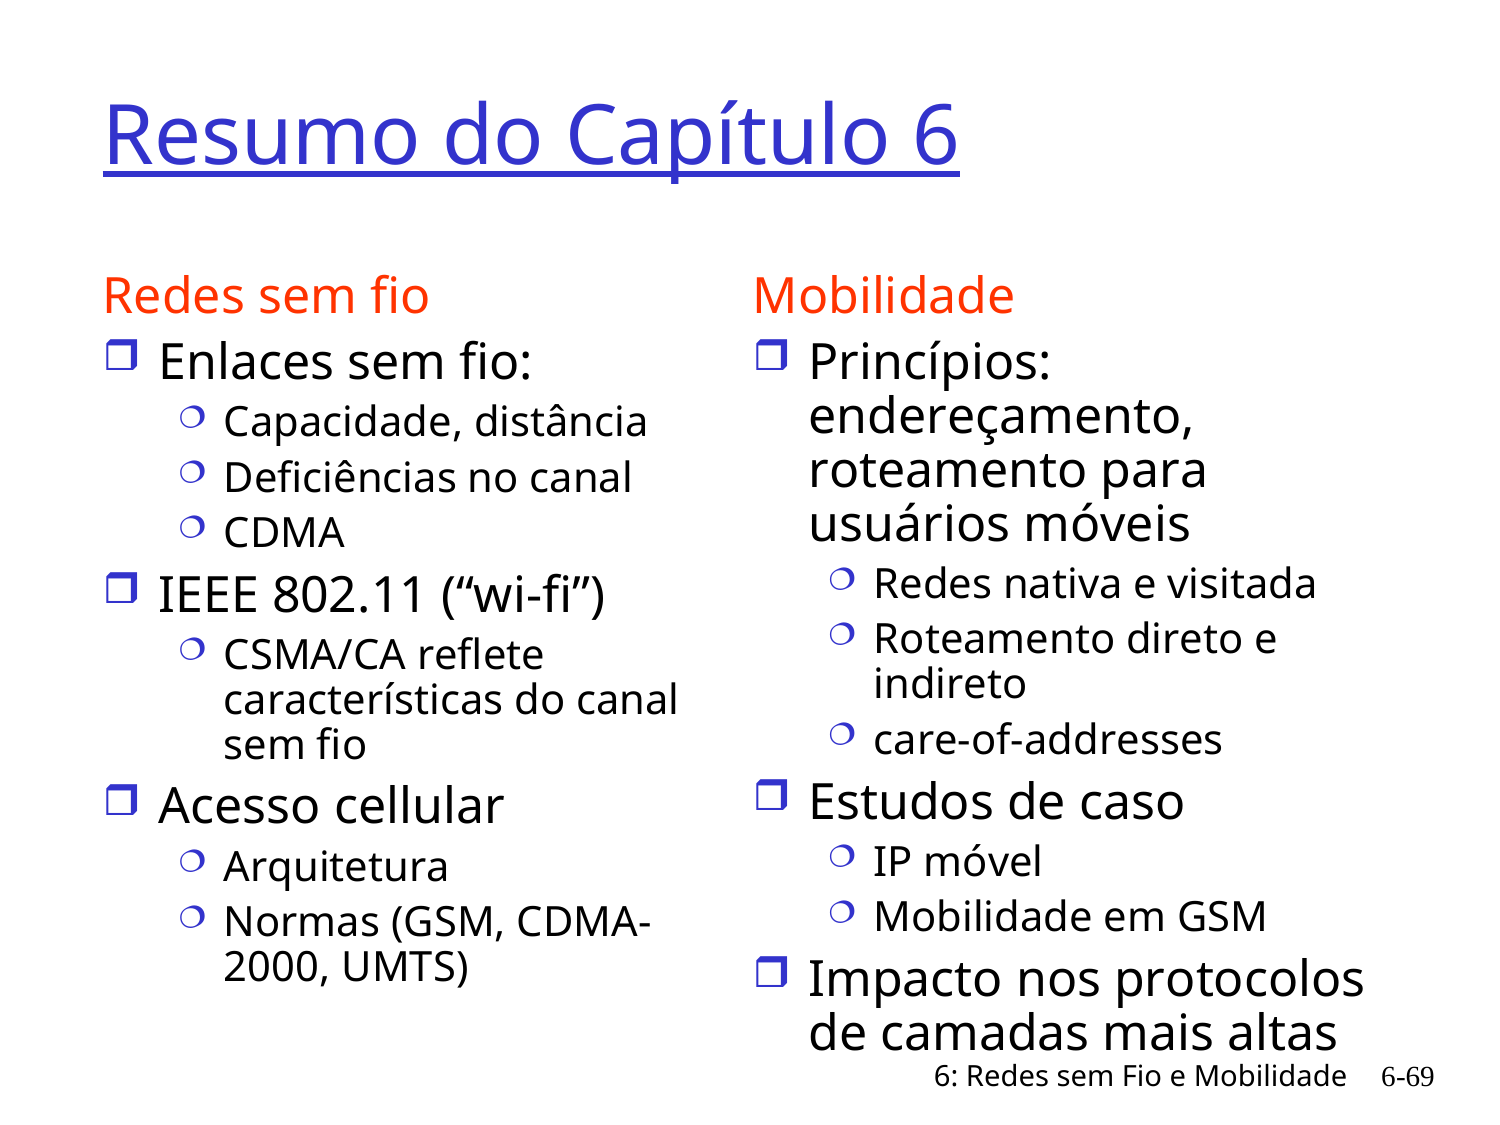

Resumo do Capítulo 6
Redes sem fio
Enlaces sem fio:
Capacidade, distância
Deficiências no canal
CDMA
IEEE 802.11 (“wi-fi”)
CSMA/CA reflete características do canal sem fio
Acesso cellular
Arquitetura
Normas (GSM, CDMA-2000, UMTS)
Mobilidade
Princípios: endereçamento, roteamento para usuários móveis
Redes nativa e visitada
Roteamento direto e indireto
care-of-addresses
Estudos de caso
IP móvel
Mobilidade em GSM
Impacto nos protocolos de camadas mais altas
6: Redes sem Fio e Mobilidade